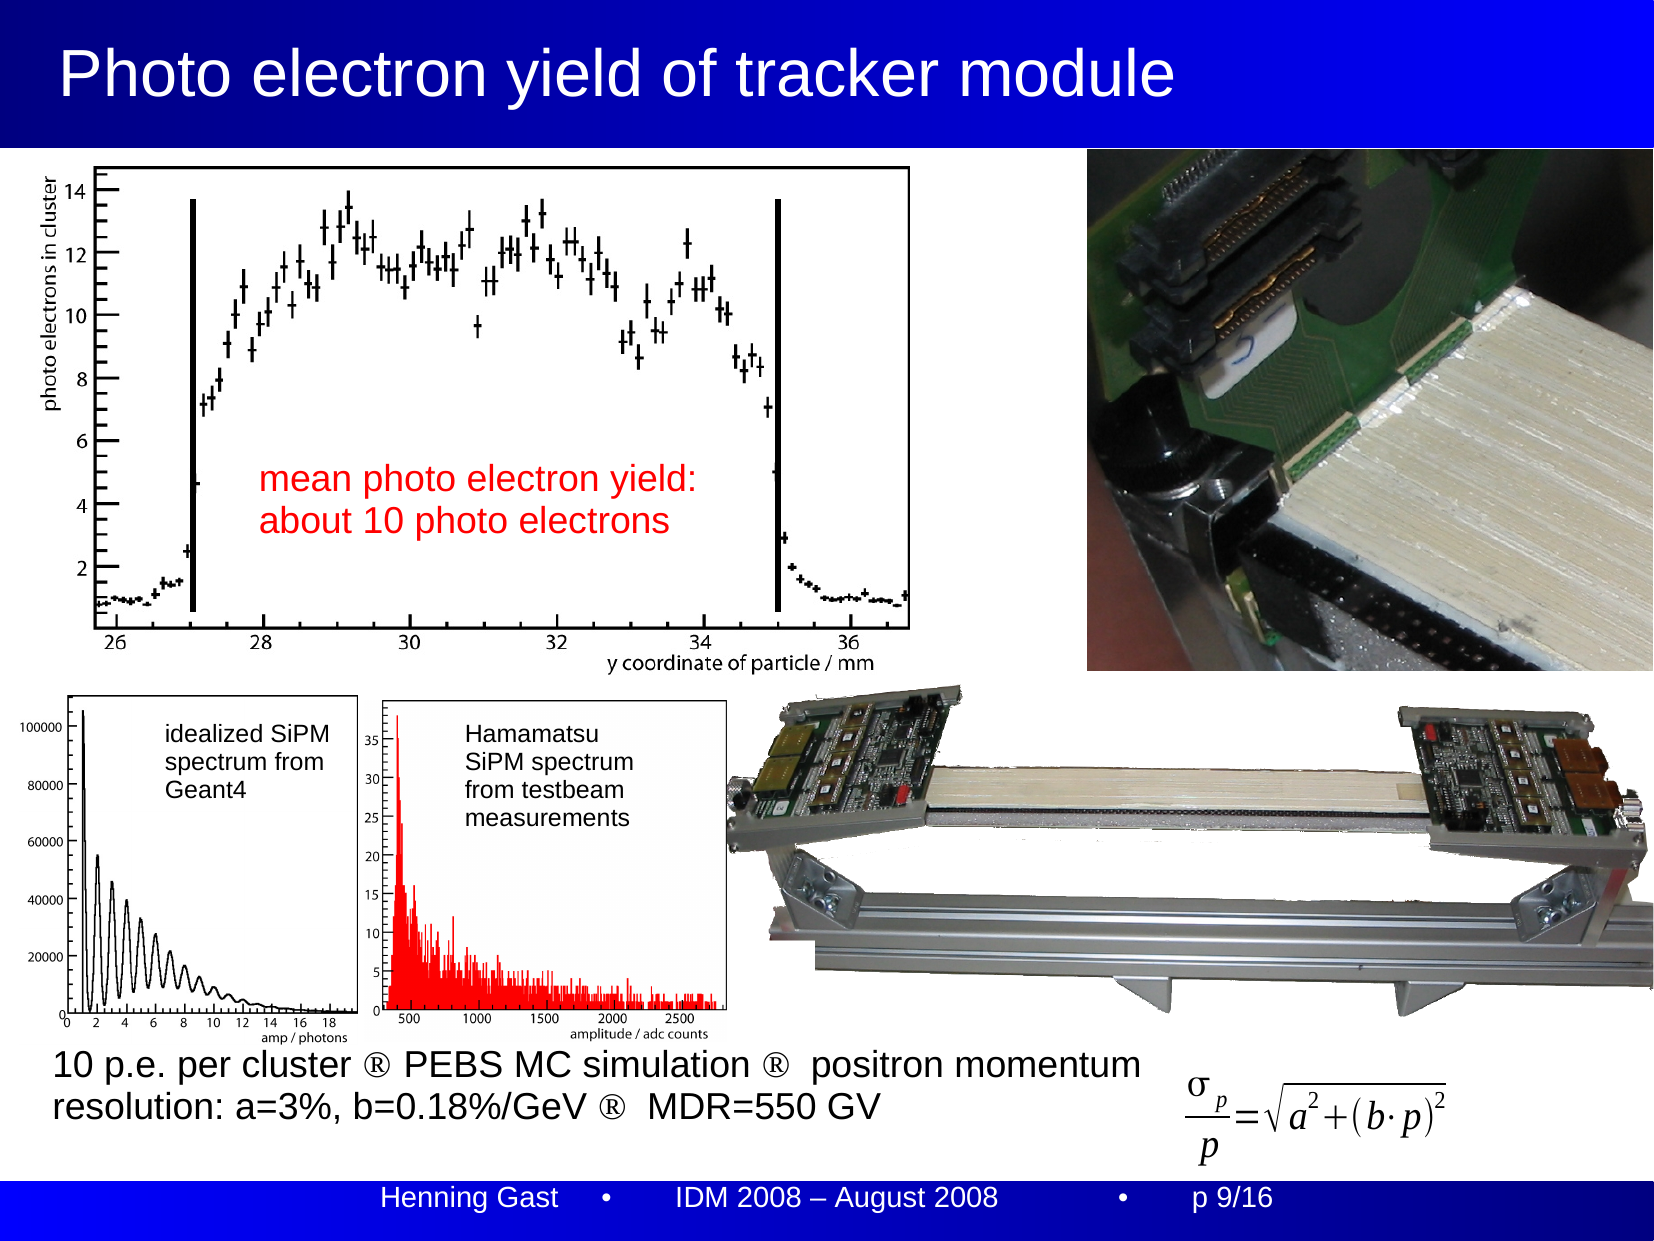

# Photo electron yield of tracker module
mean photo electron yield:
about 10 photo electrons
idealized SiPM spectrum from Geant4
Hamamatsu SiPM spectrum from testbeam measurements
10 p.e. per cluster ® PEBS MC simulation ® positron momentum resolution: a=3%, b=0.18%/GeV ® MDR=550 GV